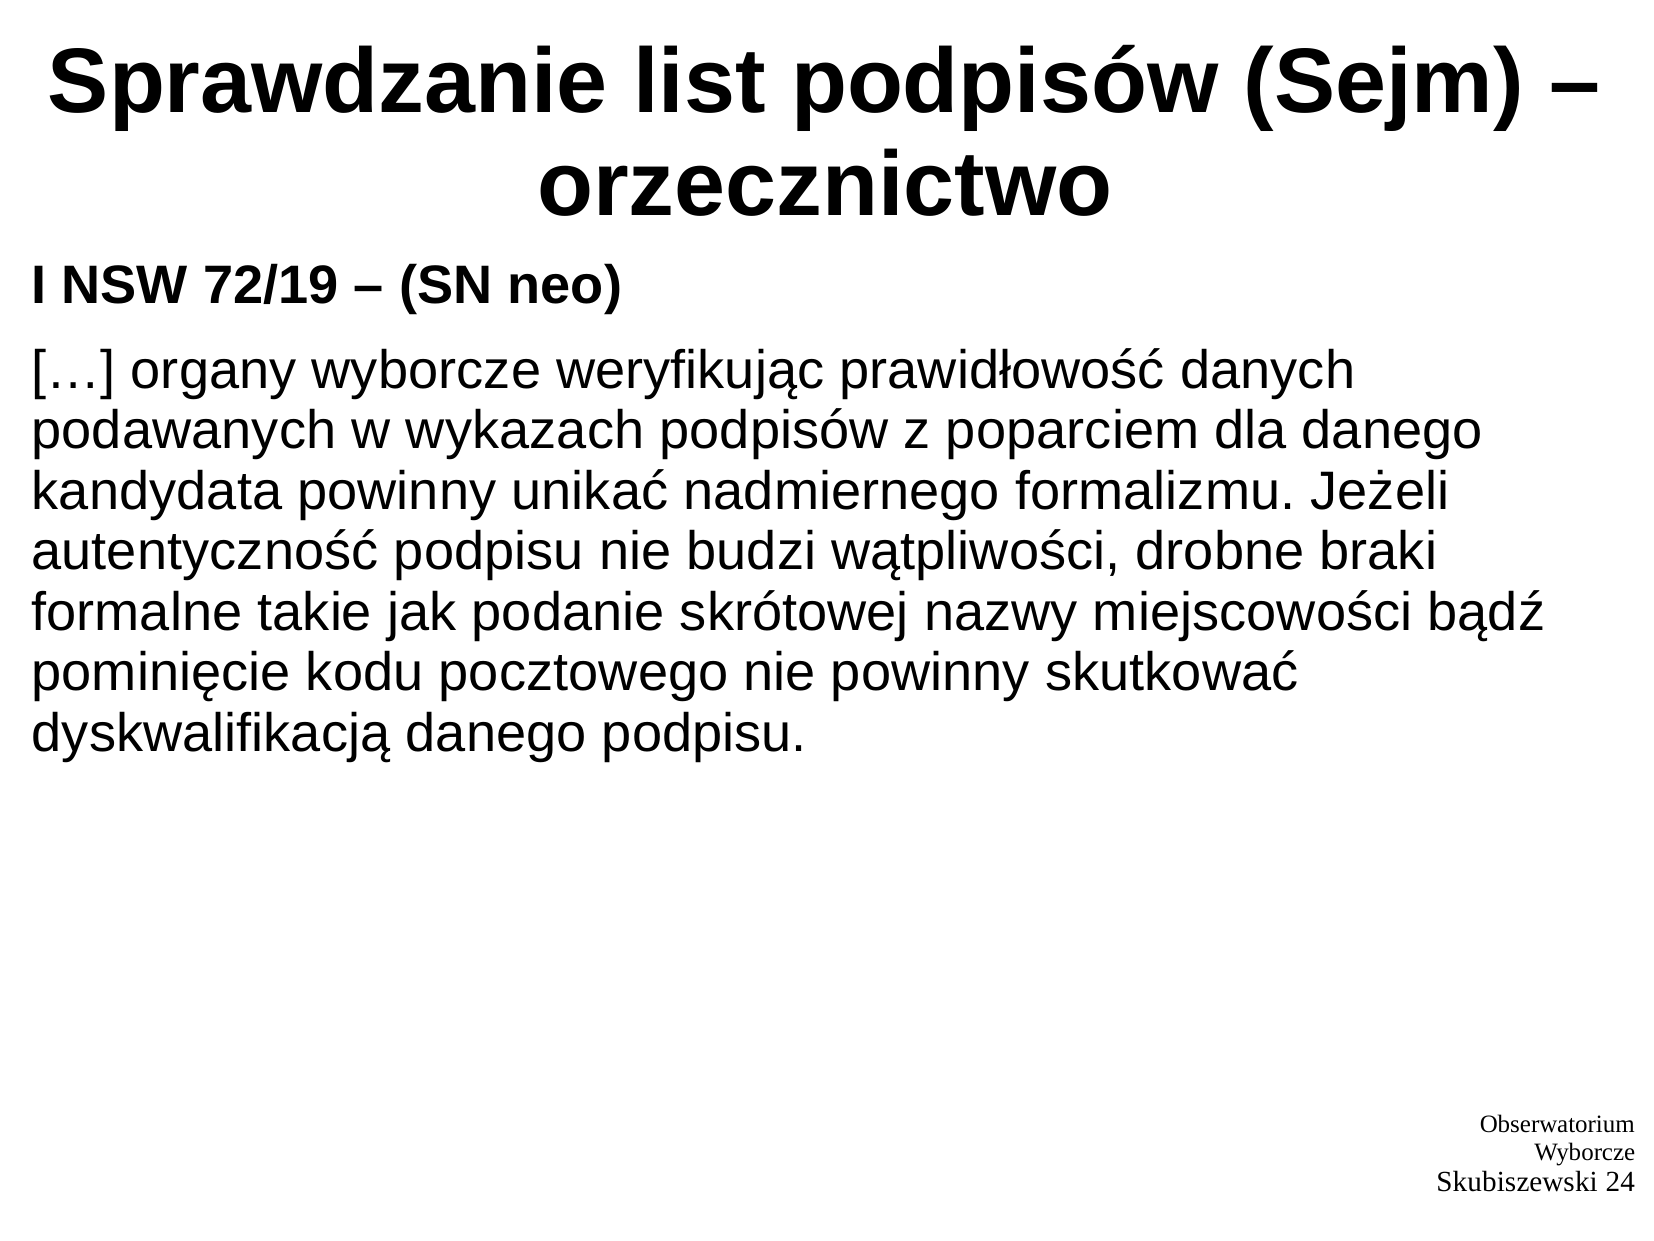

# Sprawdzanie list podpisów (Sejm) – orzecznictwo
I NSW 72/19 – (SN neo)
[…] organy wyborcze weryfikując prawidłowość danych podawanych w wykazach podpisów z poparciem dla danego kandydata powinny unikać nadmiernego formalizmu. Jeżeli autentyczność podpisu nie budzi wątpliwości, drobne braki formalne takie jak podanie skrótowej nazwy miejscowości bądź pominięcie kodu pocztowego nie powinny skutkować dyskwalifikacją danego podpisu.
24